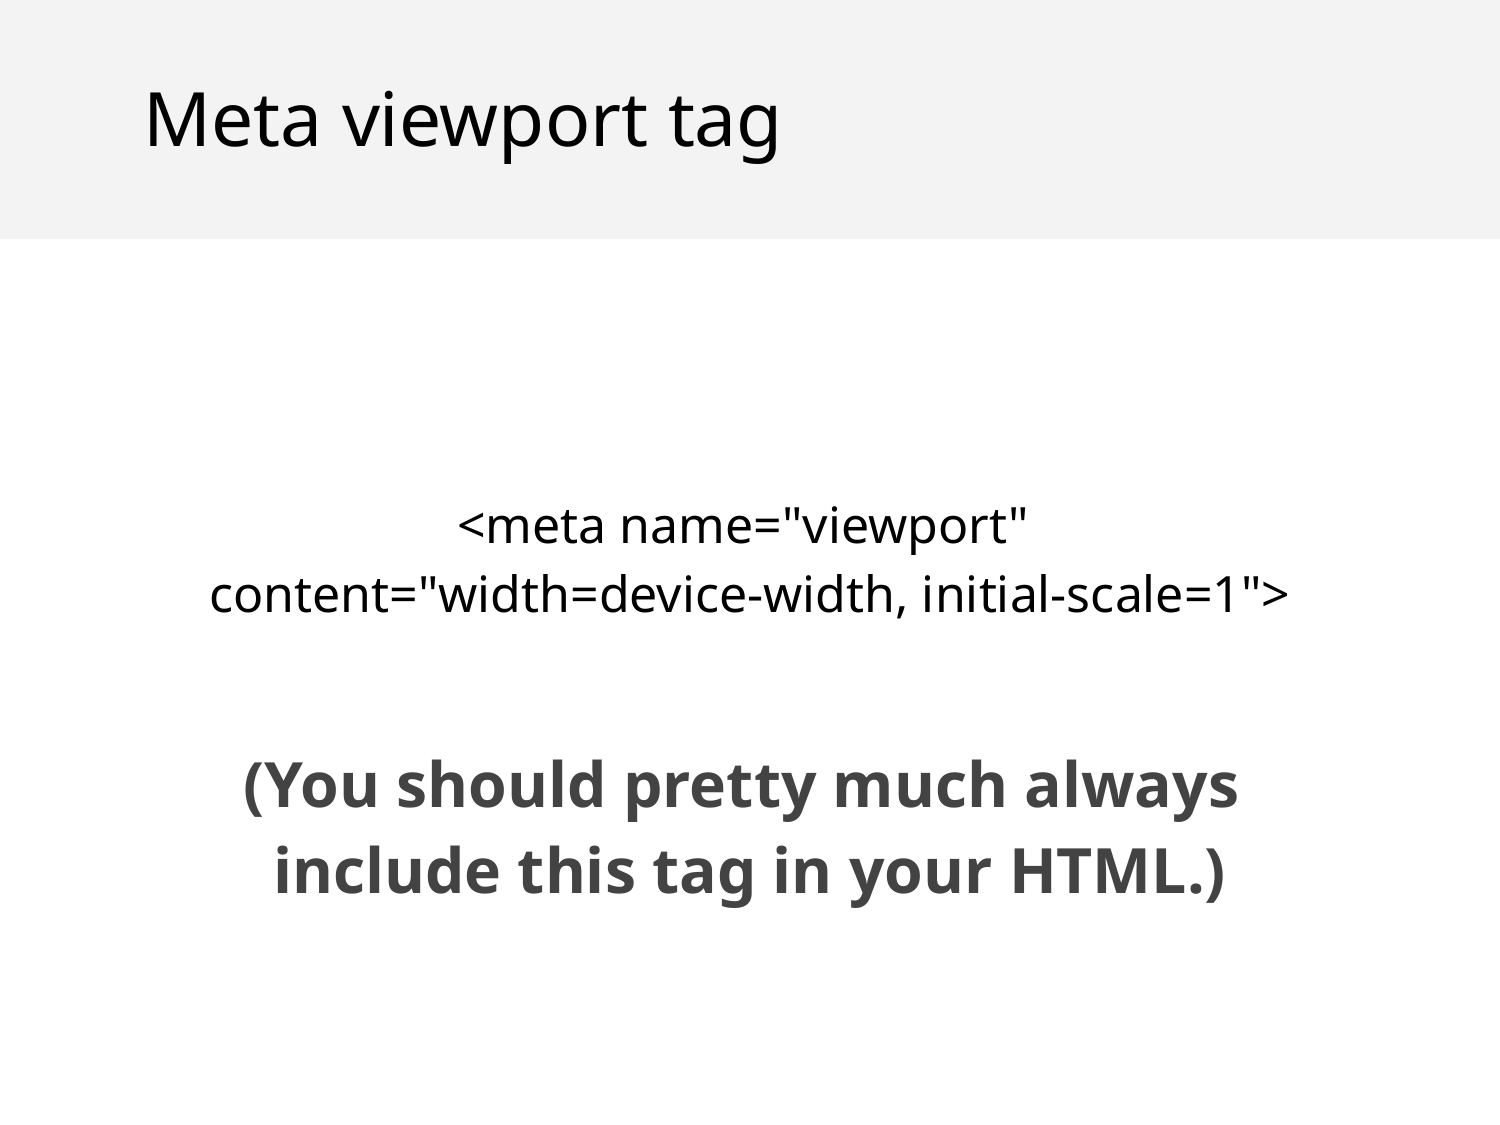

Meta viewport tag
# <meta name="viewport" content="width=device-width, initial-scale=1">
(You should pretty much always
include this tag in your HTML.)